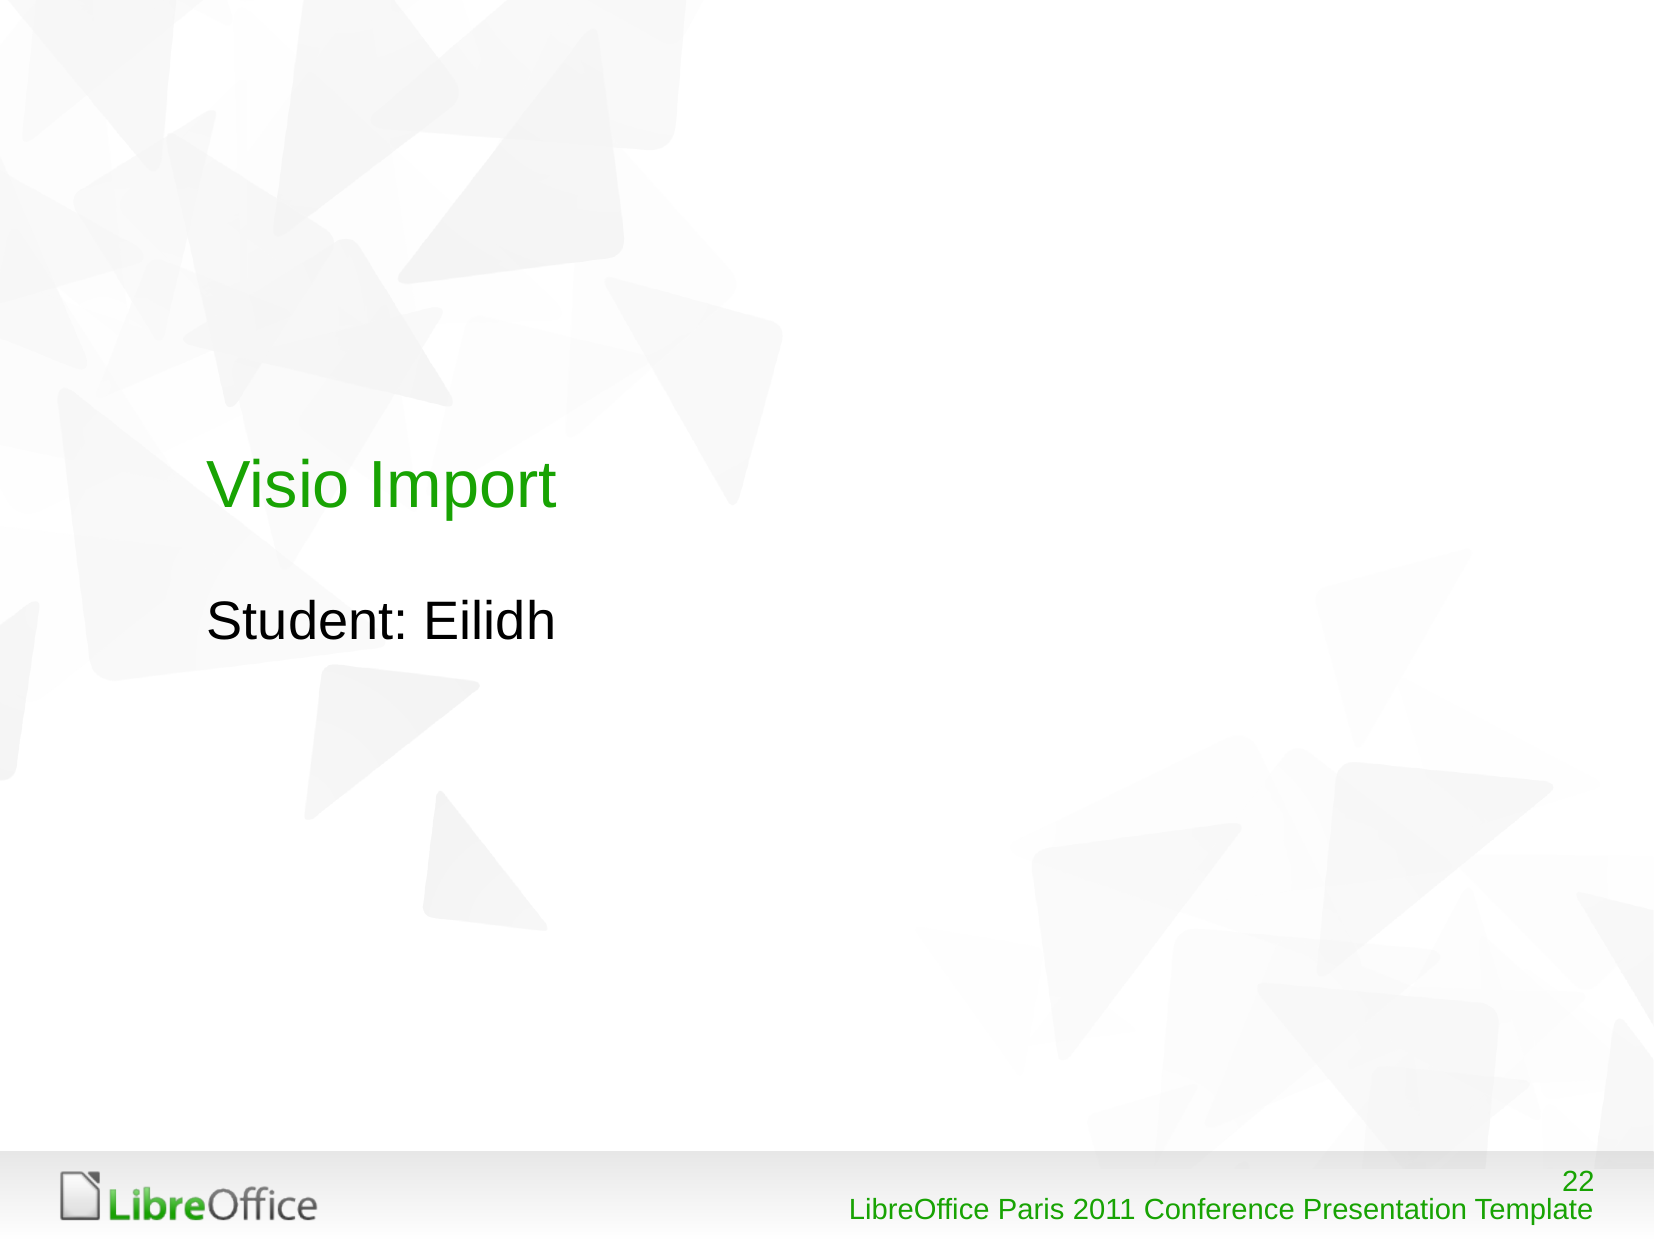

# Visio Import
Student: Eilidh
22
LibreOffice Paris 2011 Conference Presentation Template